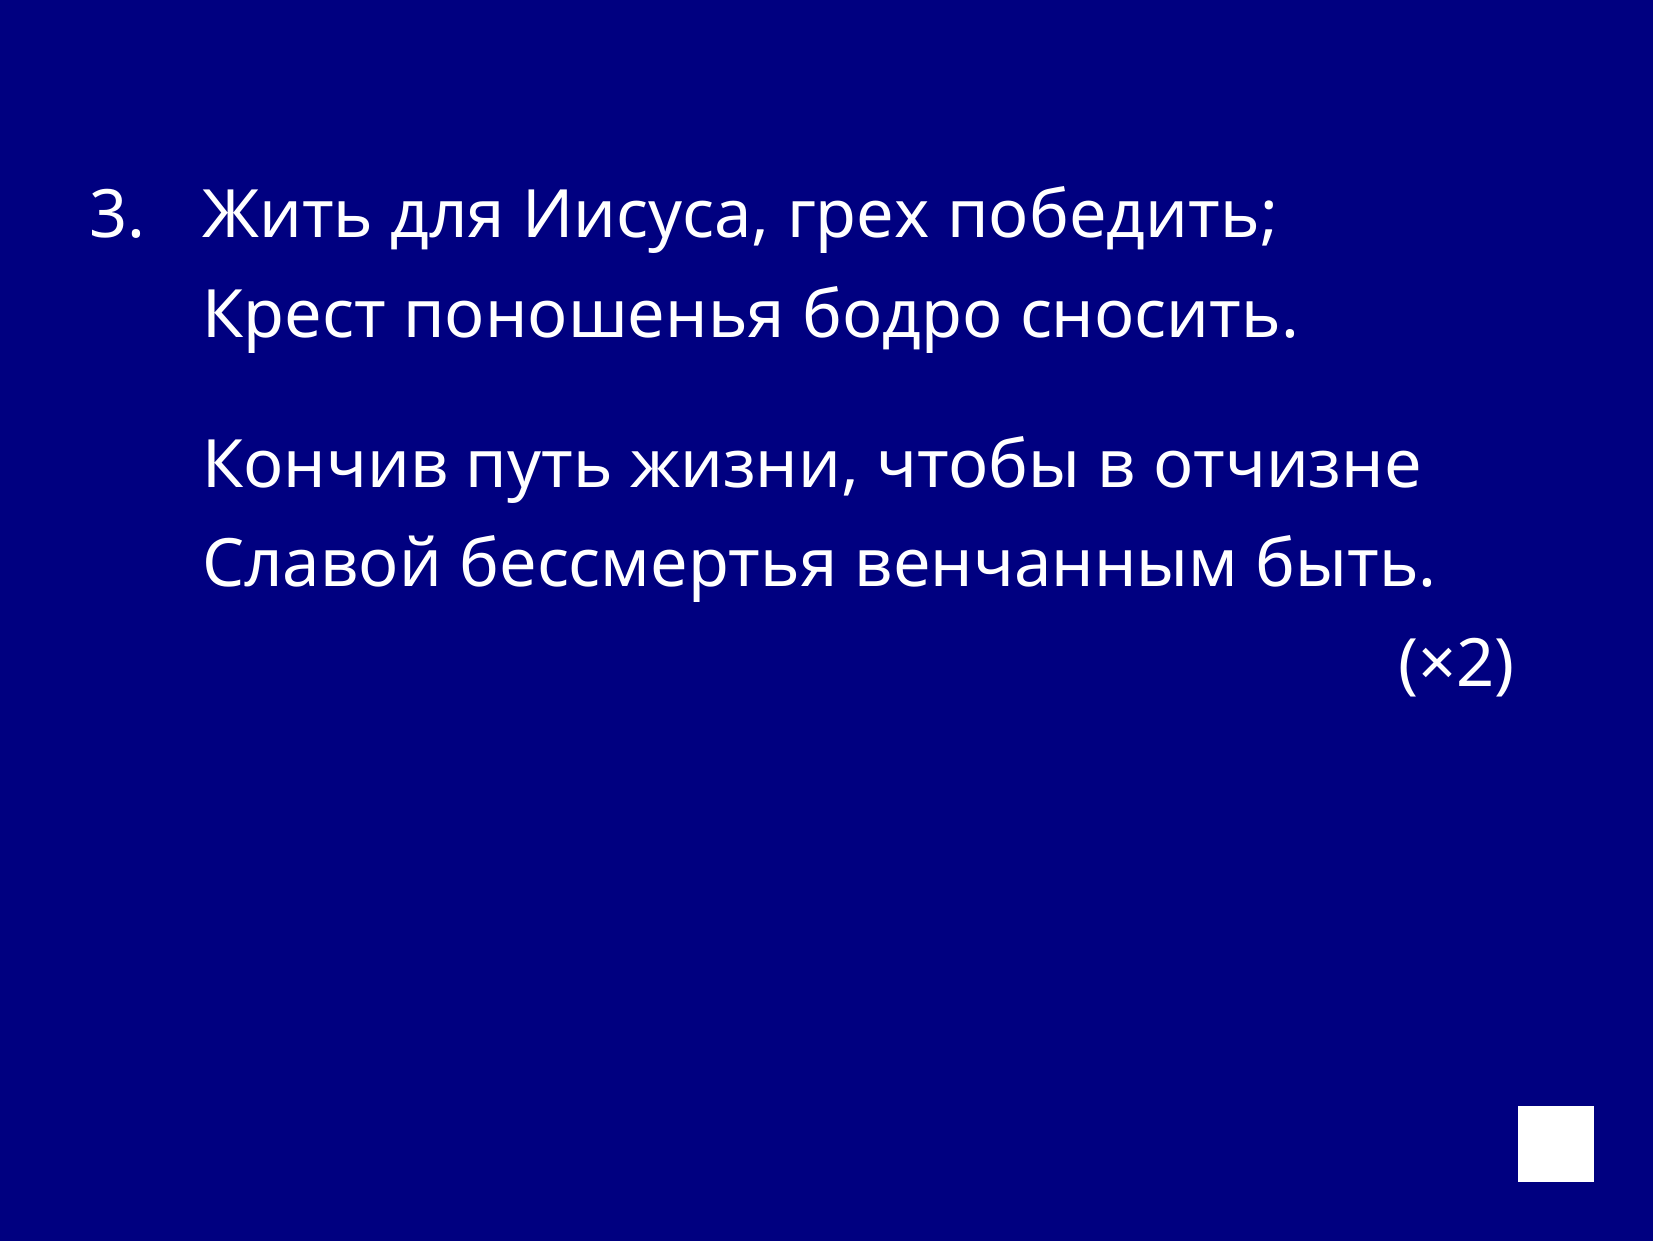

3.	Жить для Иисуса, грех победить;
	Крест поношенья бодро сносить.
	Кончив путь жизни, чтобы в отчизне
	Славой бессмертья венчанным быть.
			(×2)